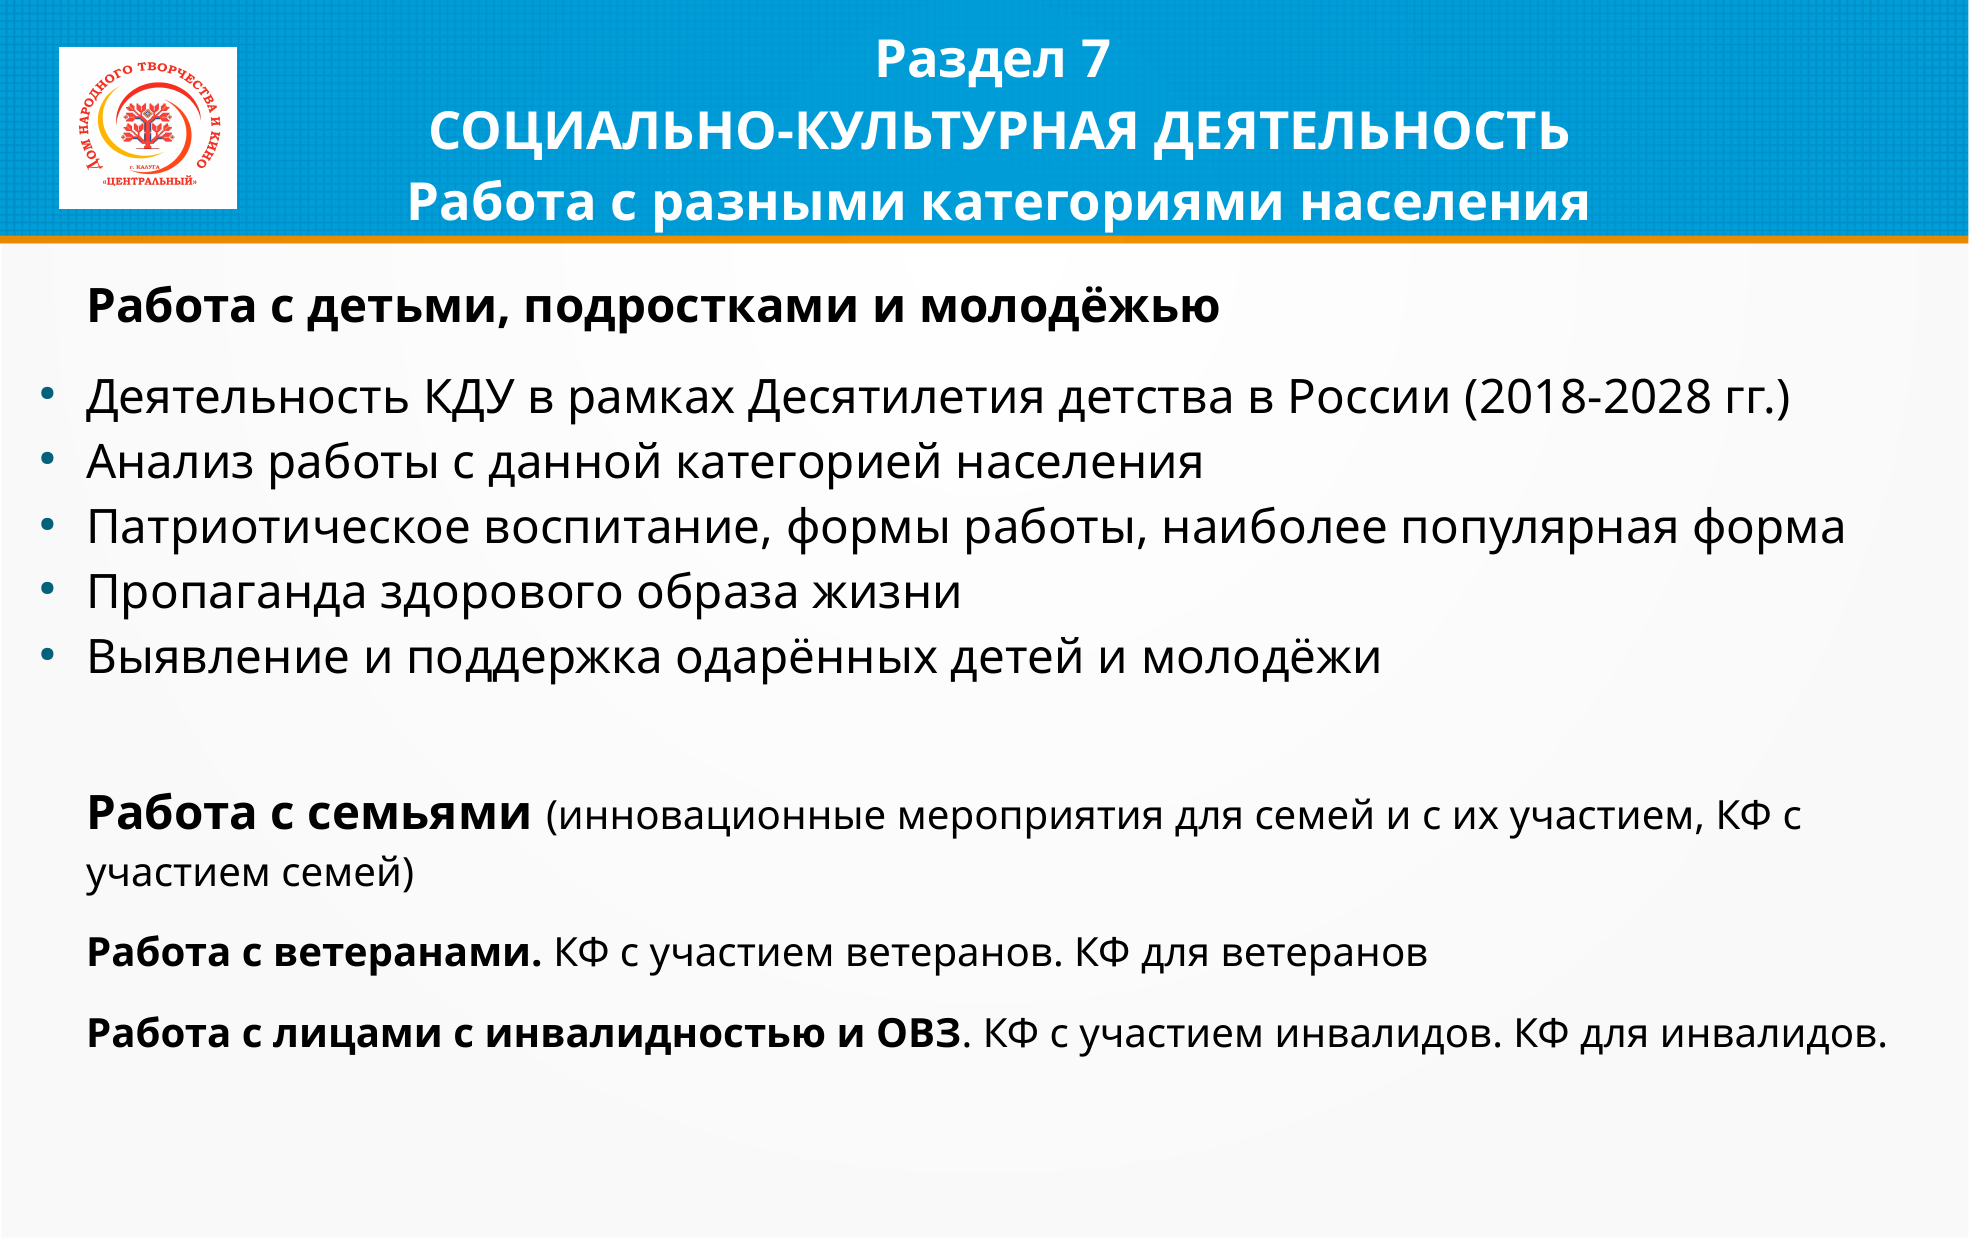

# Раздел 7 СОЦИАЛЬНО-КУЛЬТУРНАЯ ДЕЯТЕЛЬНОСТЬ Работа с разными категориями населения
Работа с детьми, подростками и молодёжью
Деятельность КДУ в рамках Десятилетия детства в России (2018-2028 гг.)
Анализ работы с данной категорией населения
Патриотическое воспитание, формы работы, наиболее популярная форма
Пропаганда здорового образа жизни
Выявление и поддержка одарённых детей и молодёжи
Работа с семьями (инновационные мероприятия для семей и с их участием, КФ с участием семей)
Работа с ветеранами. КФ с участием ветеранов. КФ для ветеранов
Работа с лицами с инвалидностью и ОВЗ. КФ с участием инвалидов. КФ для инвалидов.